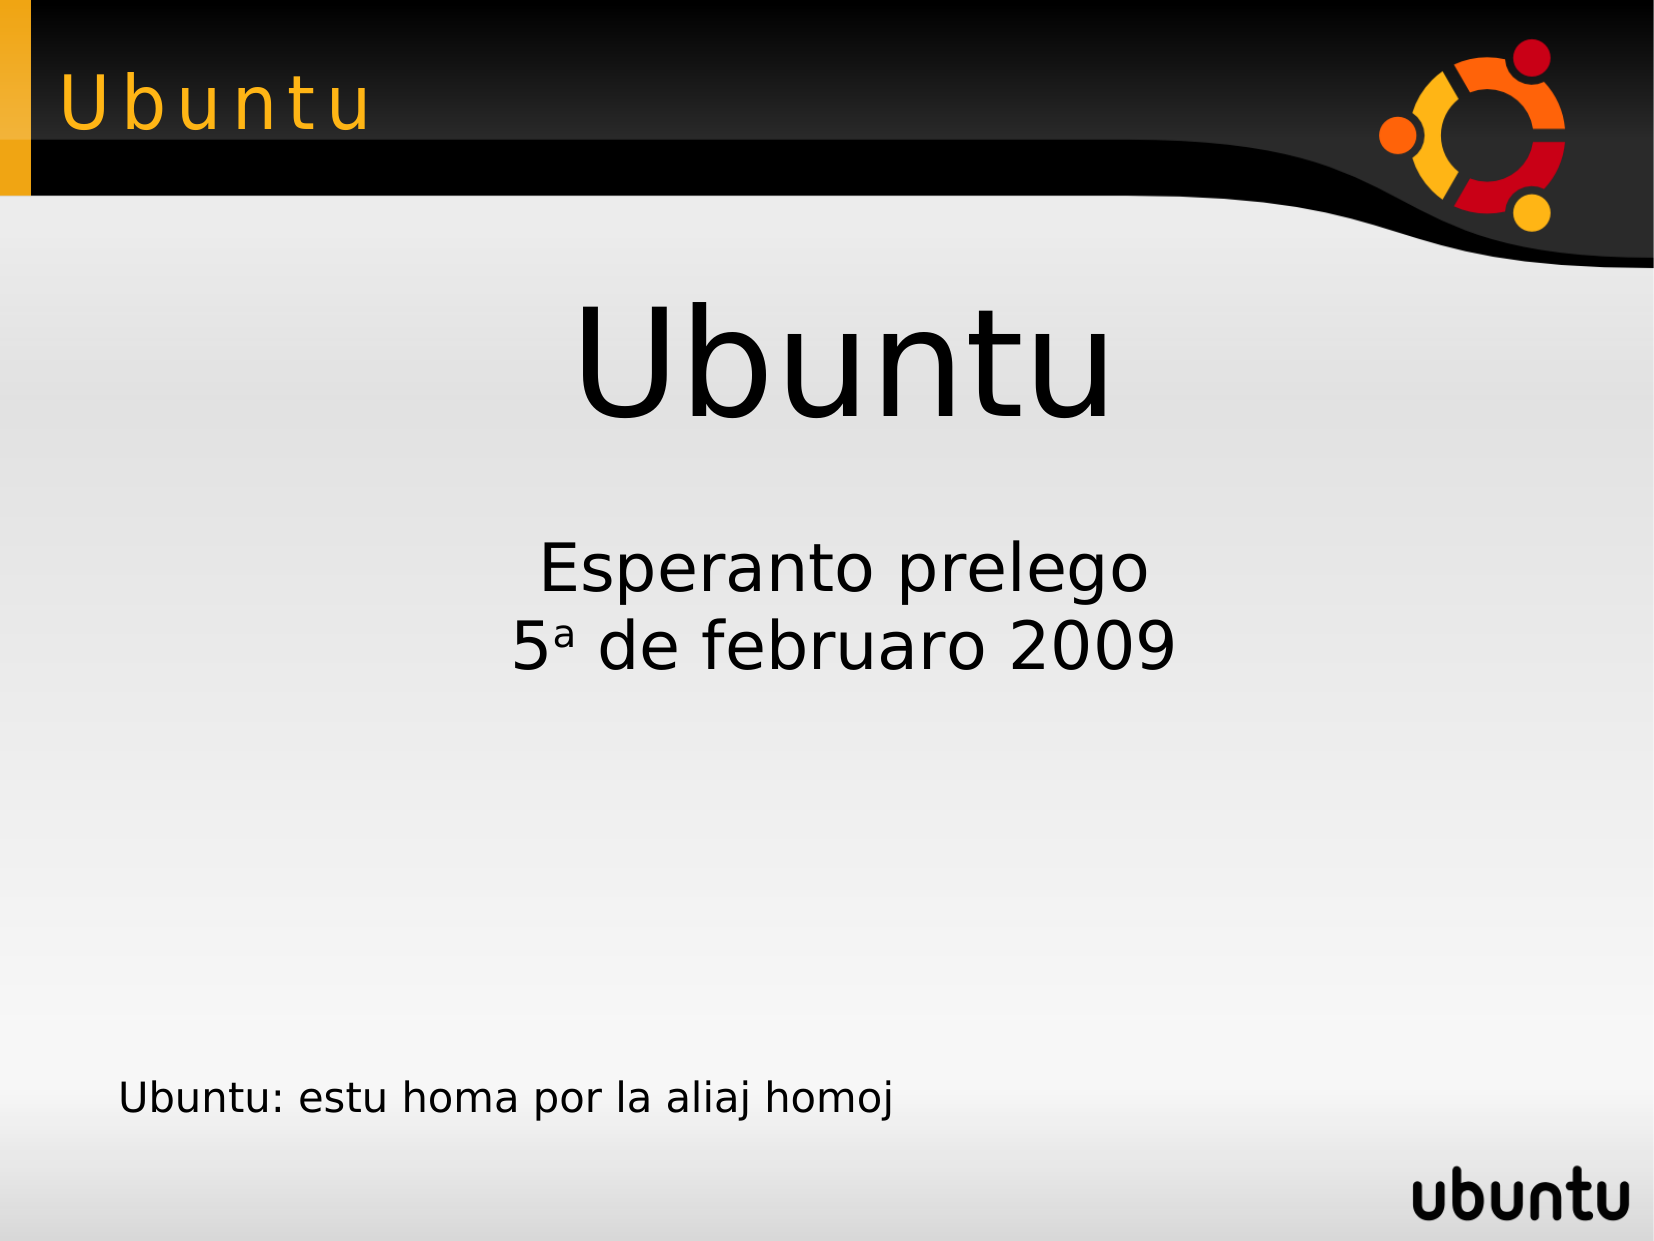

# Ubuntu
Ubuntu
Esperanto prelego
5a de februaro 2009
Ubuntu: estu homa por la aliaj homoj